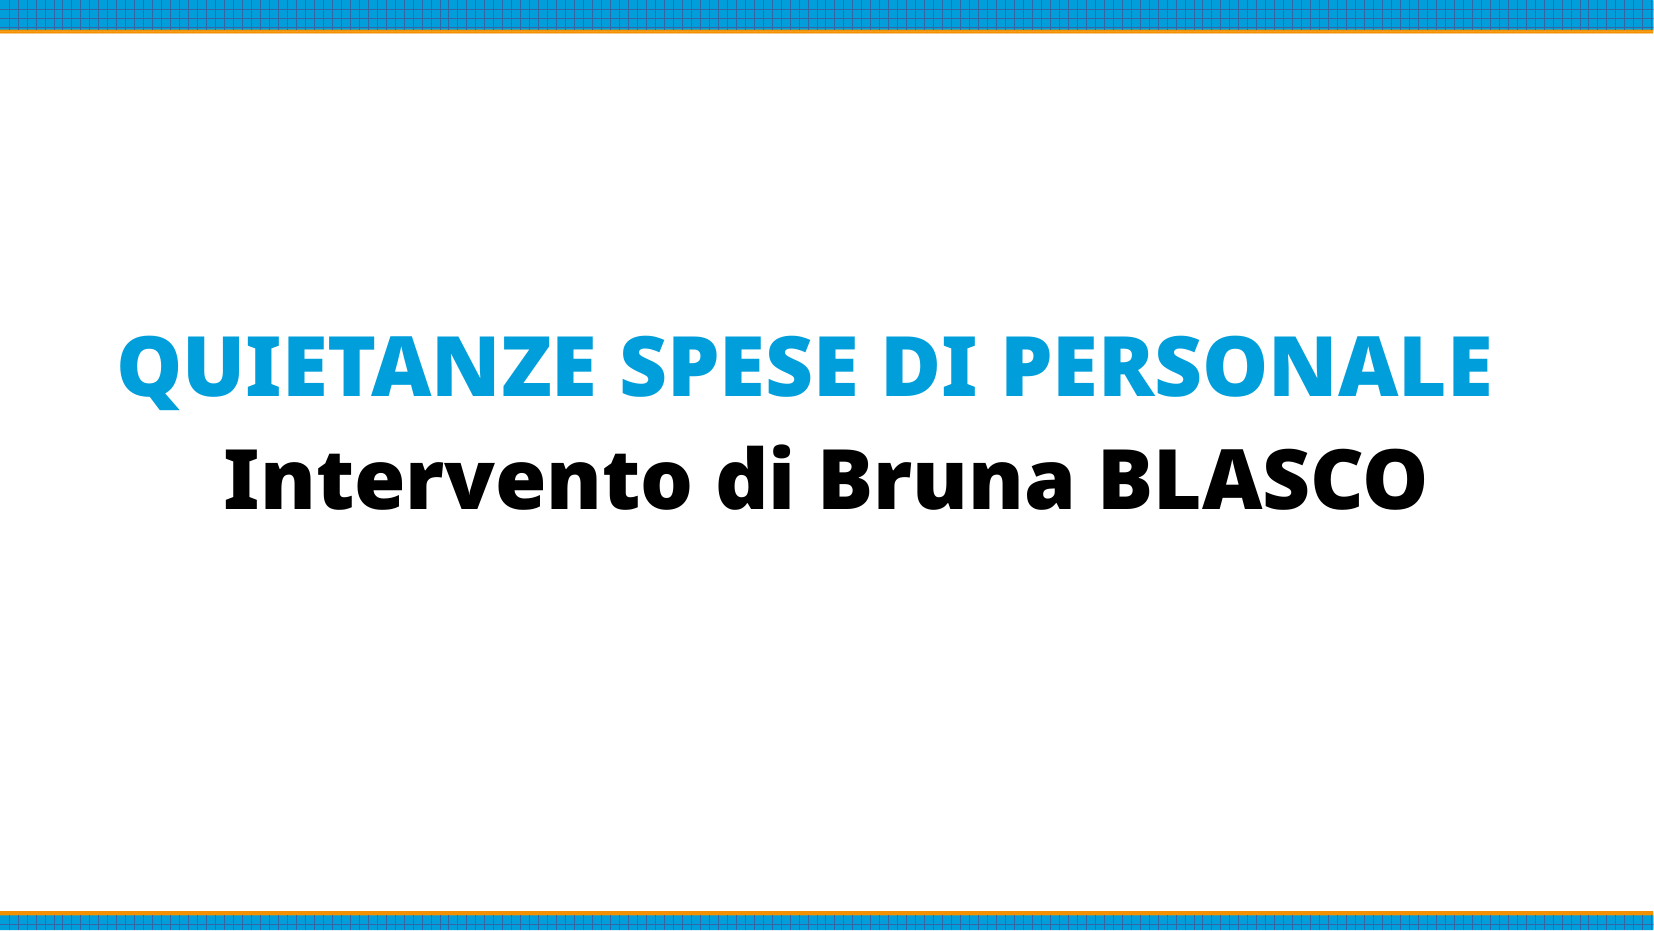

# QUIETANZE SPESE DI PERSONALE
Intervento di Bruna BLASCO